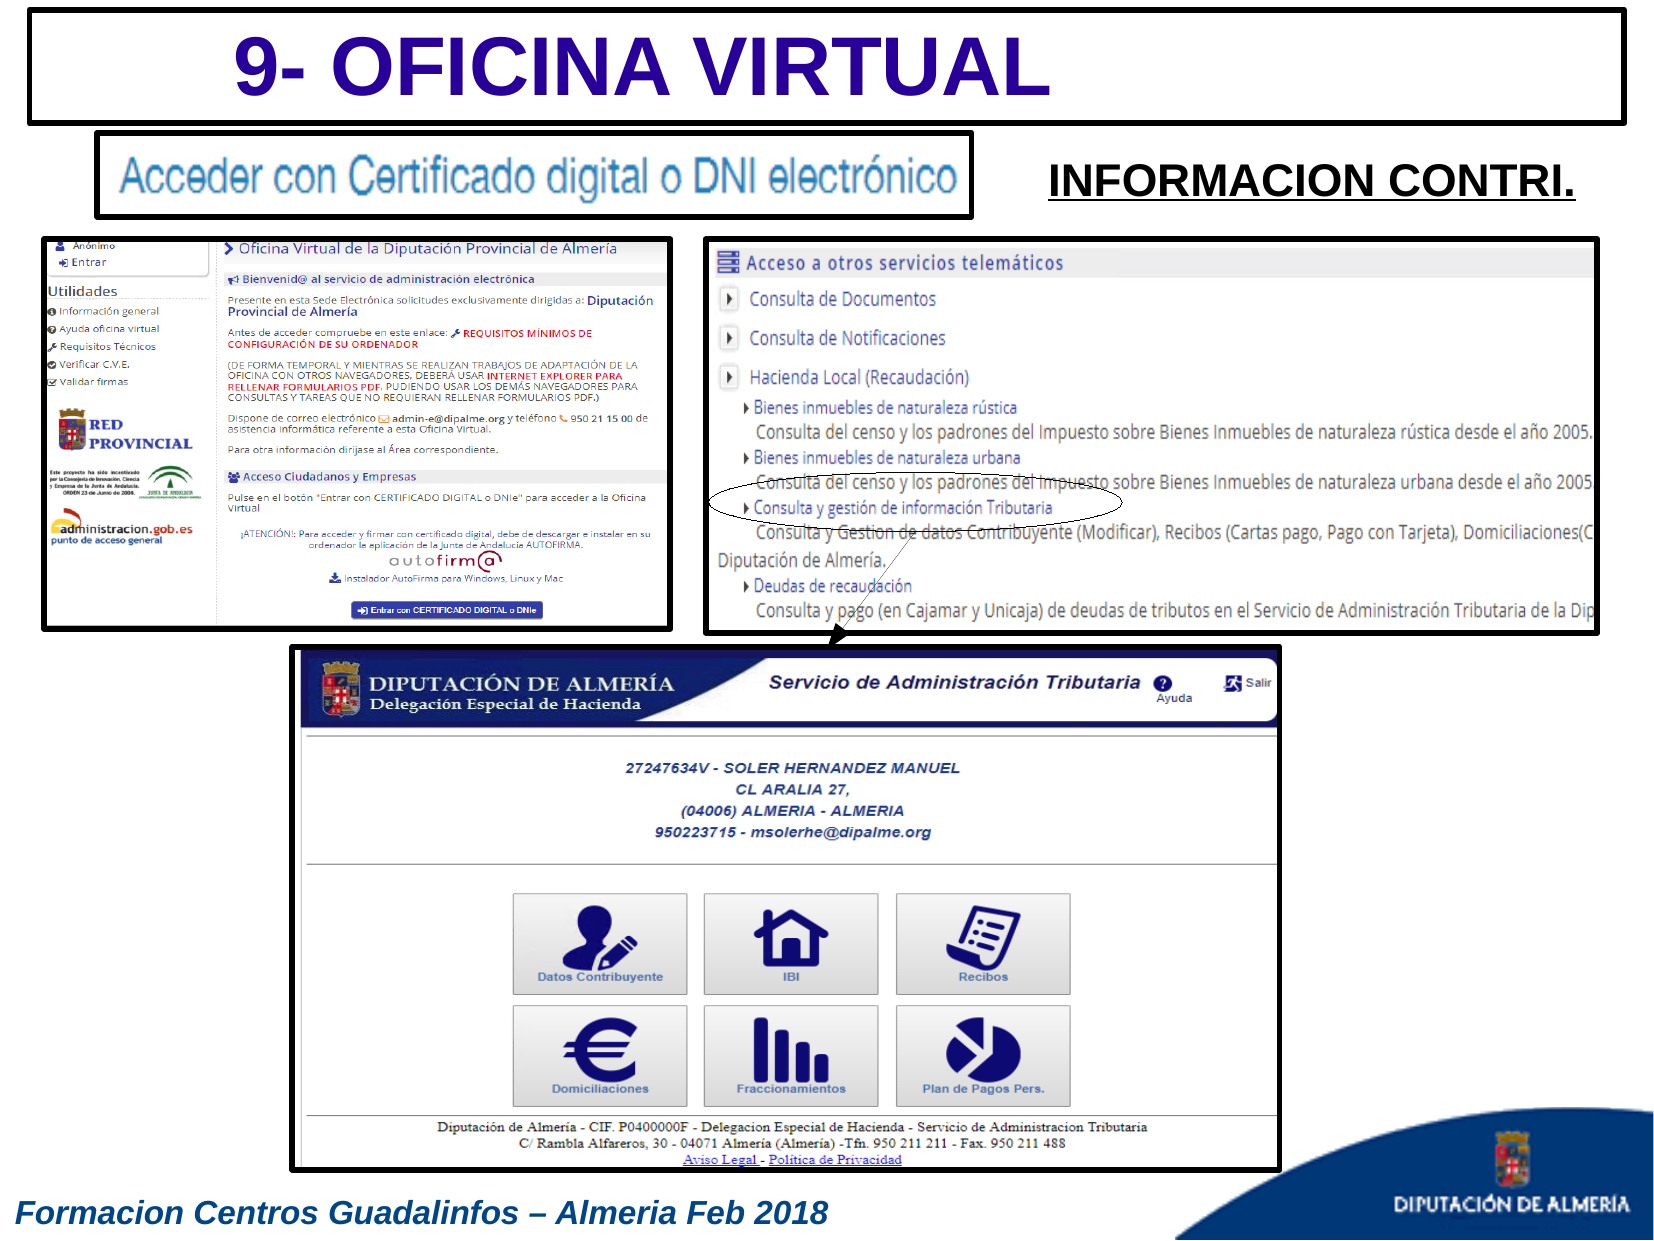

9- OFICINA VIRTUAL
INFORMACION CONTRI.
Formacion Centros Guadalinfos – Almeria Feb 2018